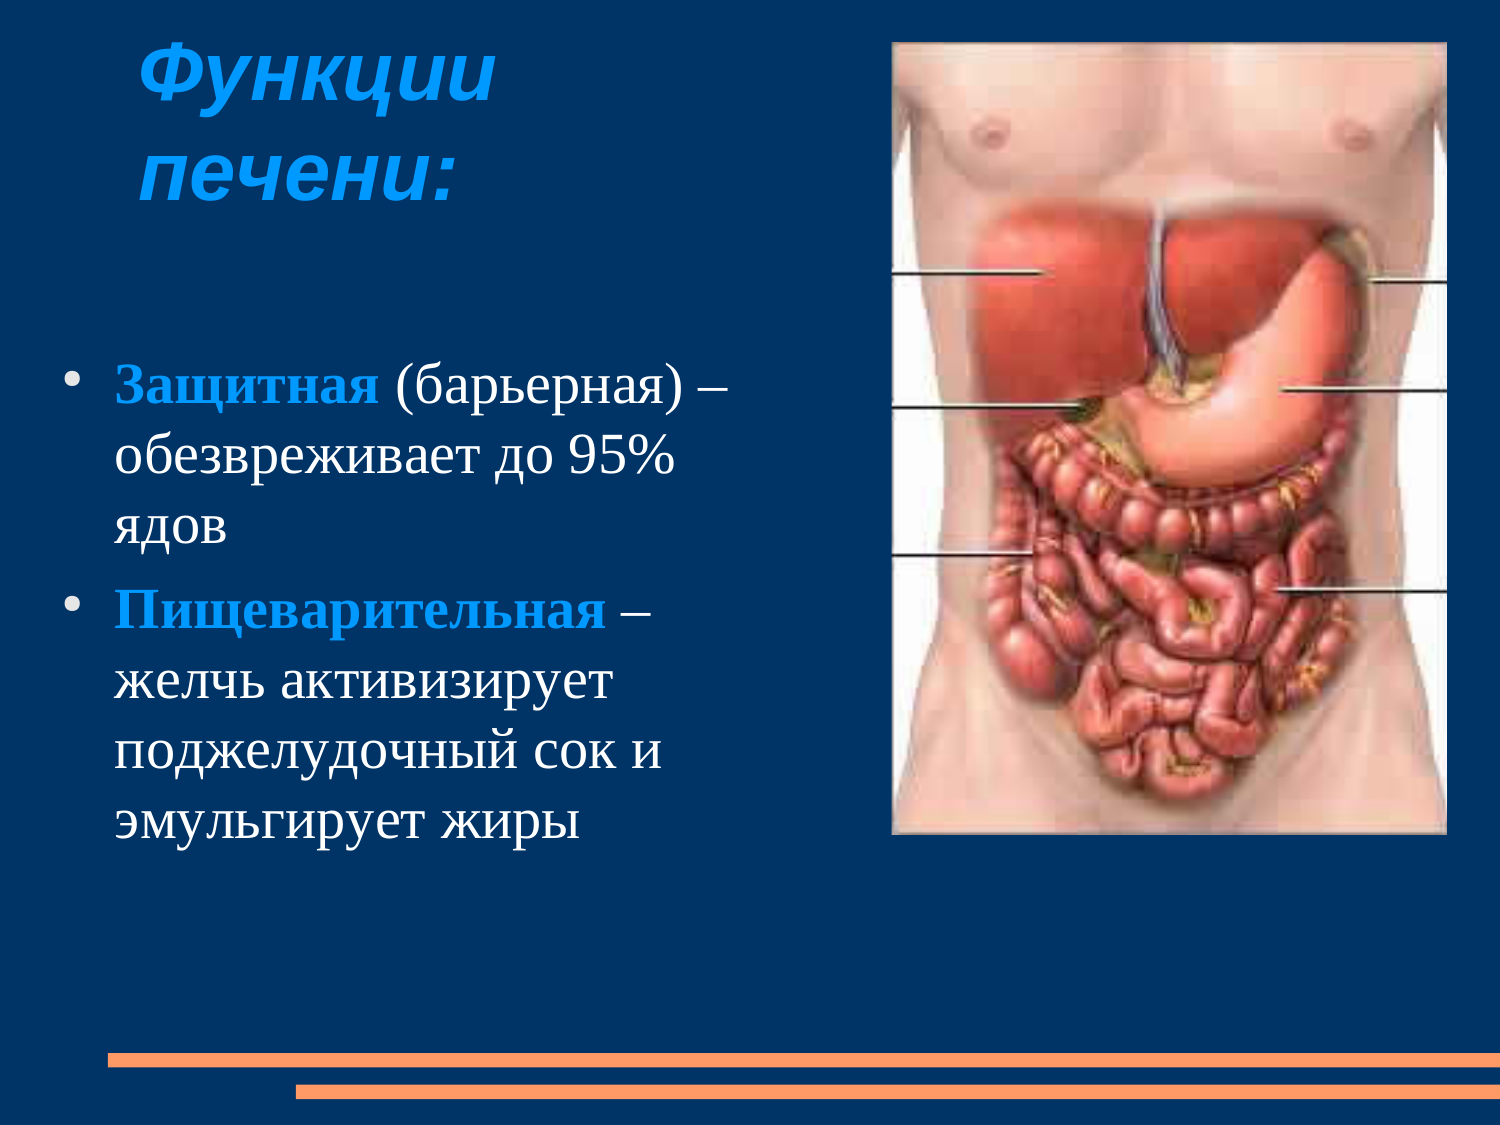

# Функции печени:
Защитная (барьерная) – обезвреживает до 95% ядов
Пищеварительная – желчь активизирует поджелудочный сок и эмульгирует жиры